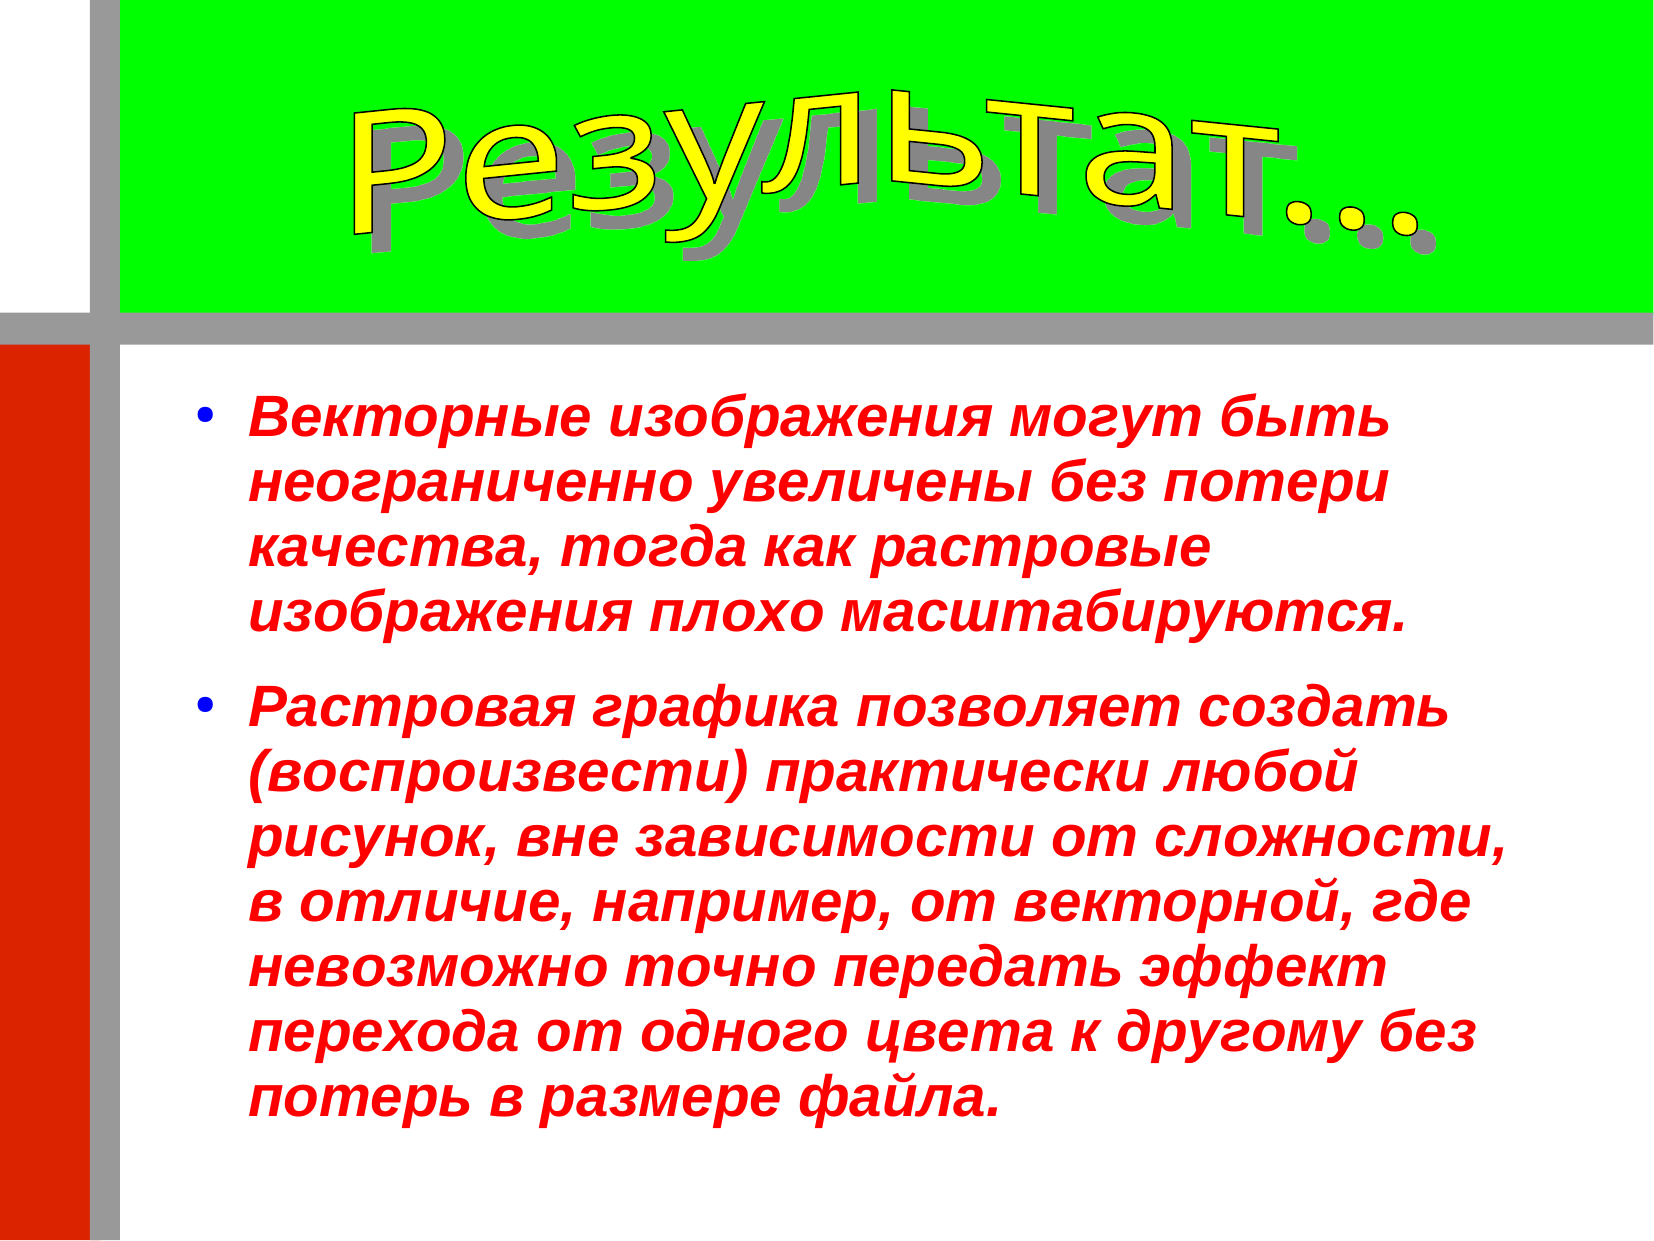

Результат...
#
Векторные изображения могут быть неограниченно увеличены без потери качества, тогда как растровые изображения плохо масштабируются.
Растровая графика позволяет создать (воспроизвести) практически любой рисунок, вне зависимости от сложности, в отличие, например, от векторной, где невозможно точно передать эффект перехода от одного цвета к другому без потерь в размере файла.